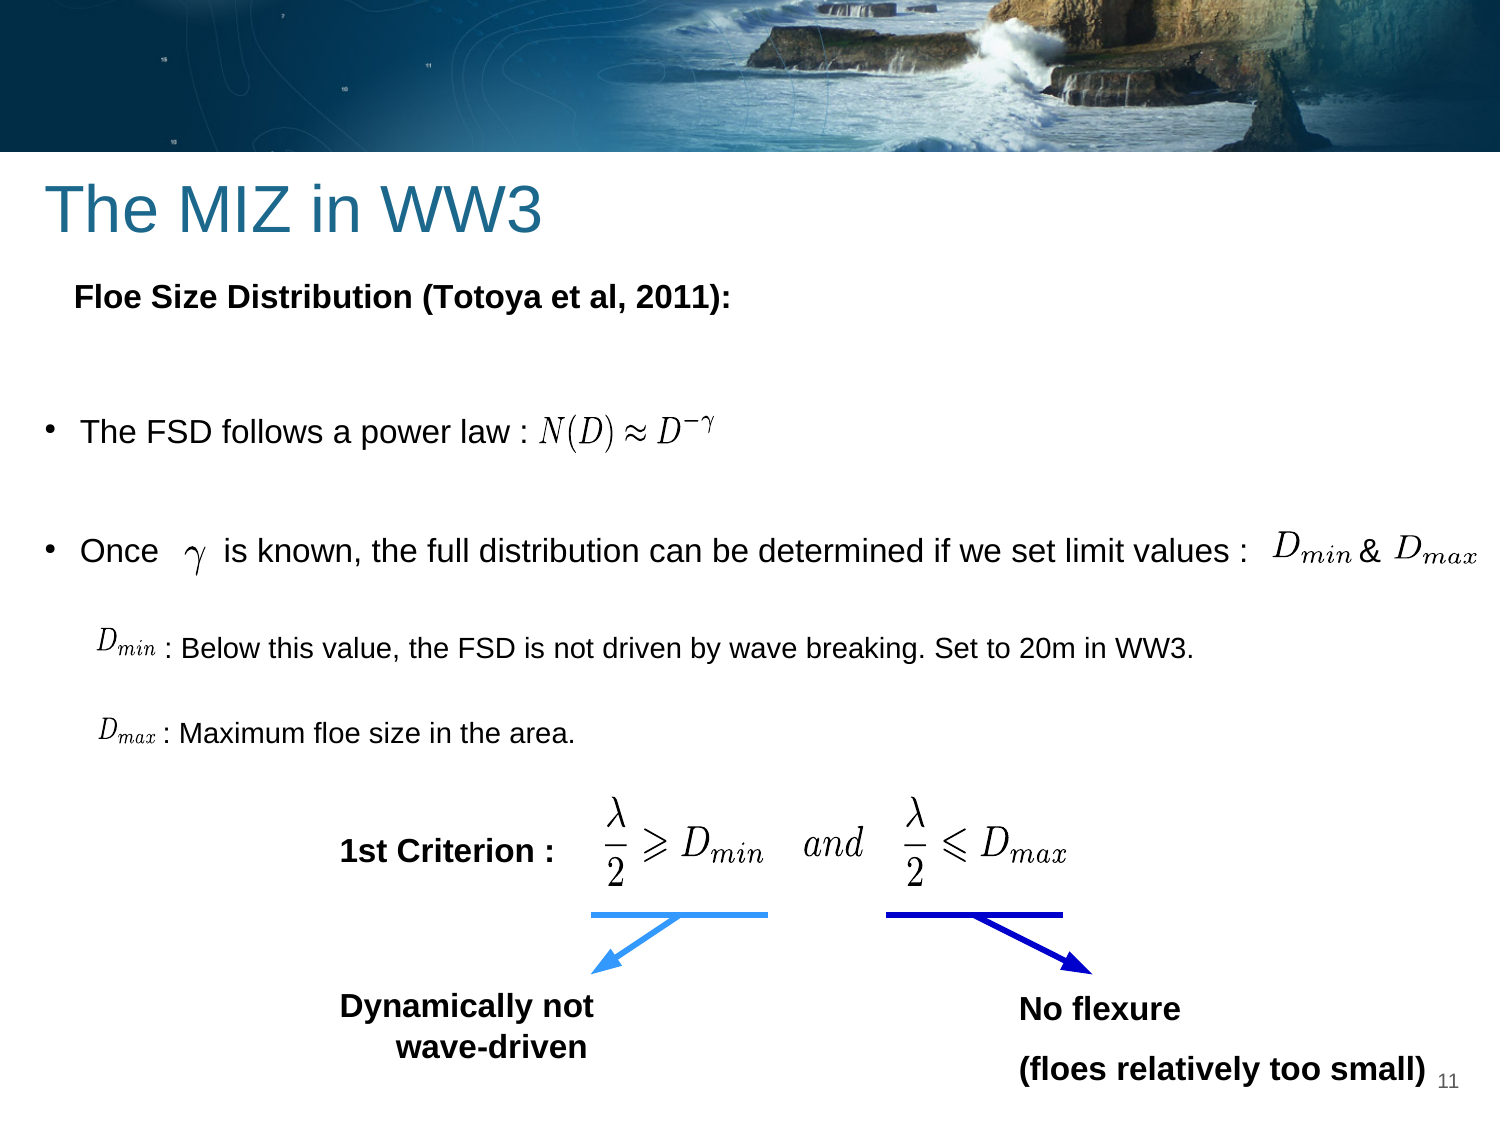

# The MIZ in WW3
Floe Size Distribution (Totoya et al, 2011):
The FSD follows a power law :
Once is known, the full distribution can be determined if we set limit values : &
: Below this value, the FSD is not driven by wave breaking. Set to 20m in WW3.
: Maximum floe size in the area.
1st Criterion :
Dynamically not wave-driven
No flexure
(floes relatively too small)